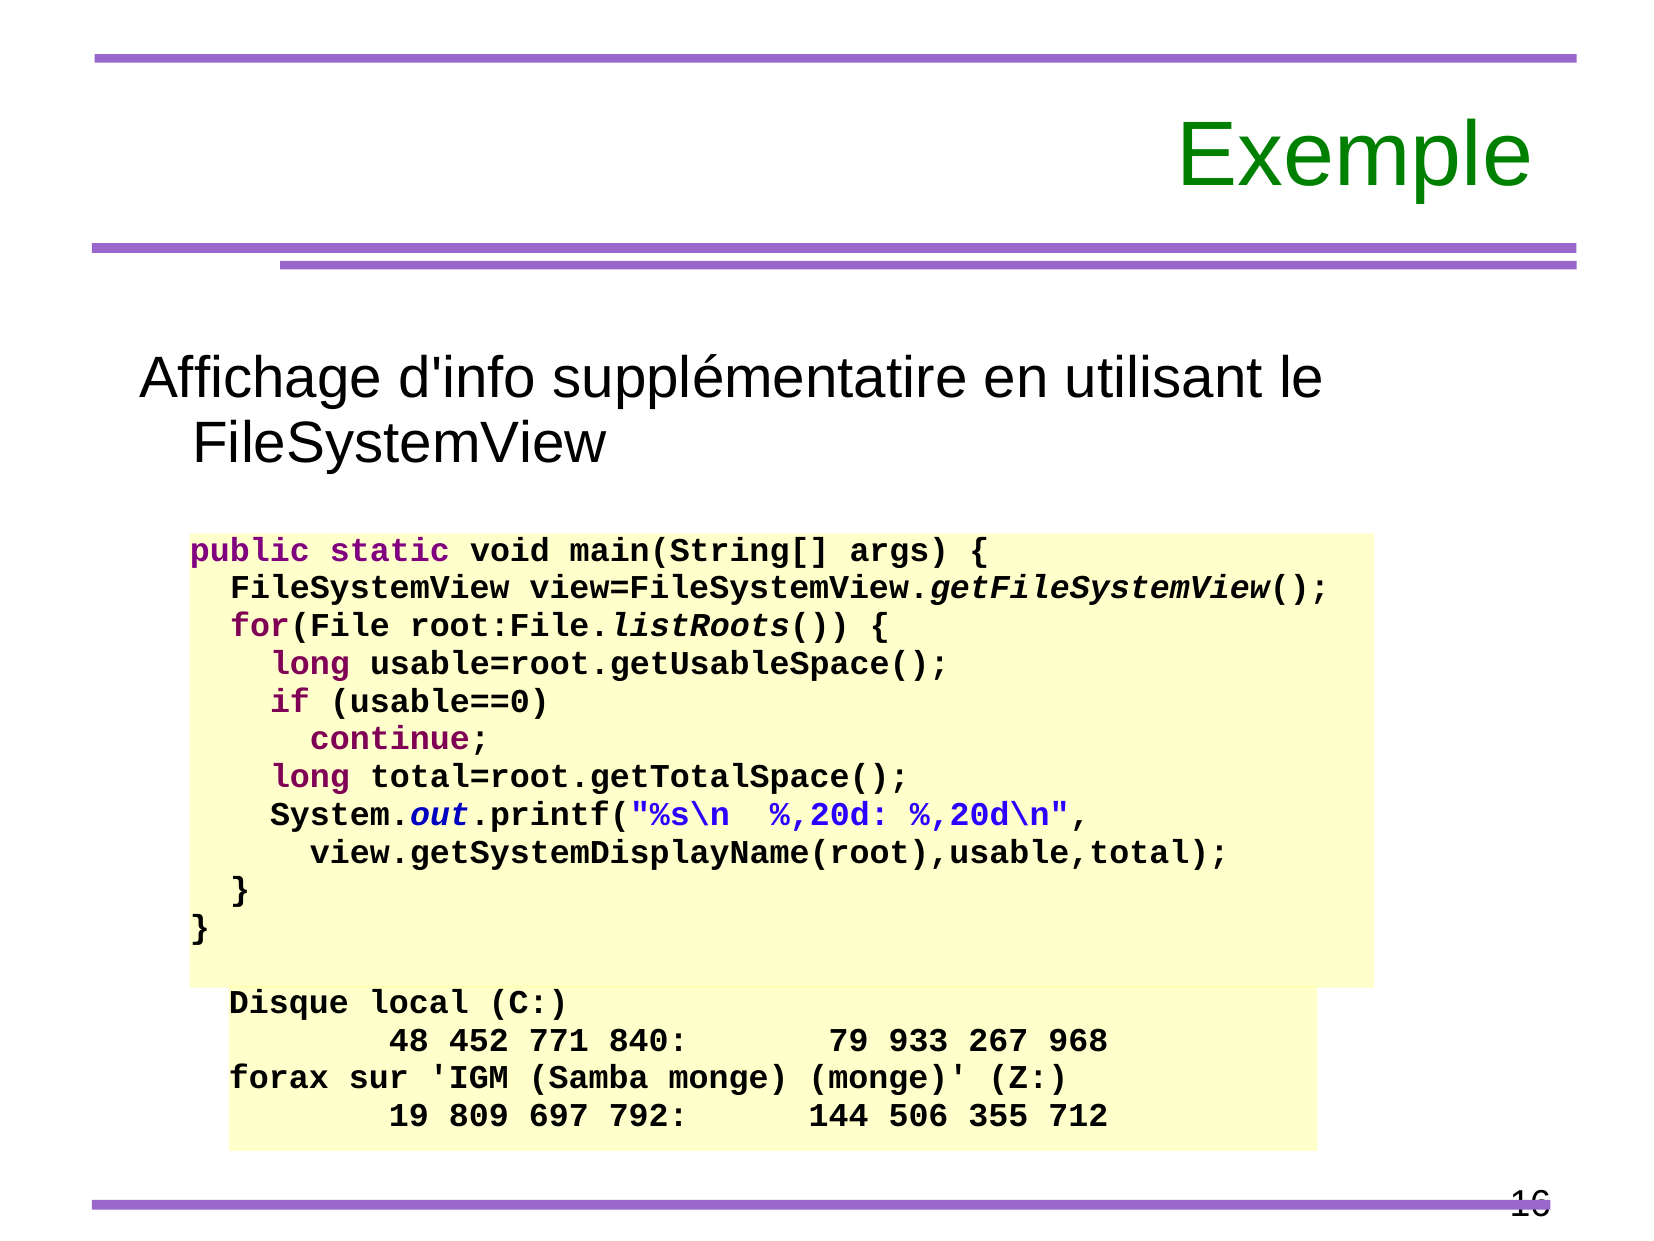

# Exemple
Affichage d'info supplémentatire en utilisant le FileSystemView
public static void main(String[] args) {
 FileSystemView view=FileSystemView.getFileSystemView();
 for(File root:File.listRoots()) {
 long usable=root.getUsableSpace();
 if (usable==0)
 continue;
 long total=root.getTotalSpace();
 System.out.printf("%s\n %,20d: %,20d\n",
 view.getSystemDisplayName(root),usable,total);
 }
}
Disque local (C:)
 48 452 771 840: 79 933 267 968
forax sur 'IGM (Samba monge) (monge)' (Z:)
 19 809 697 792: 144 506 355 712